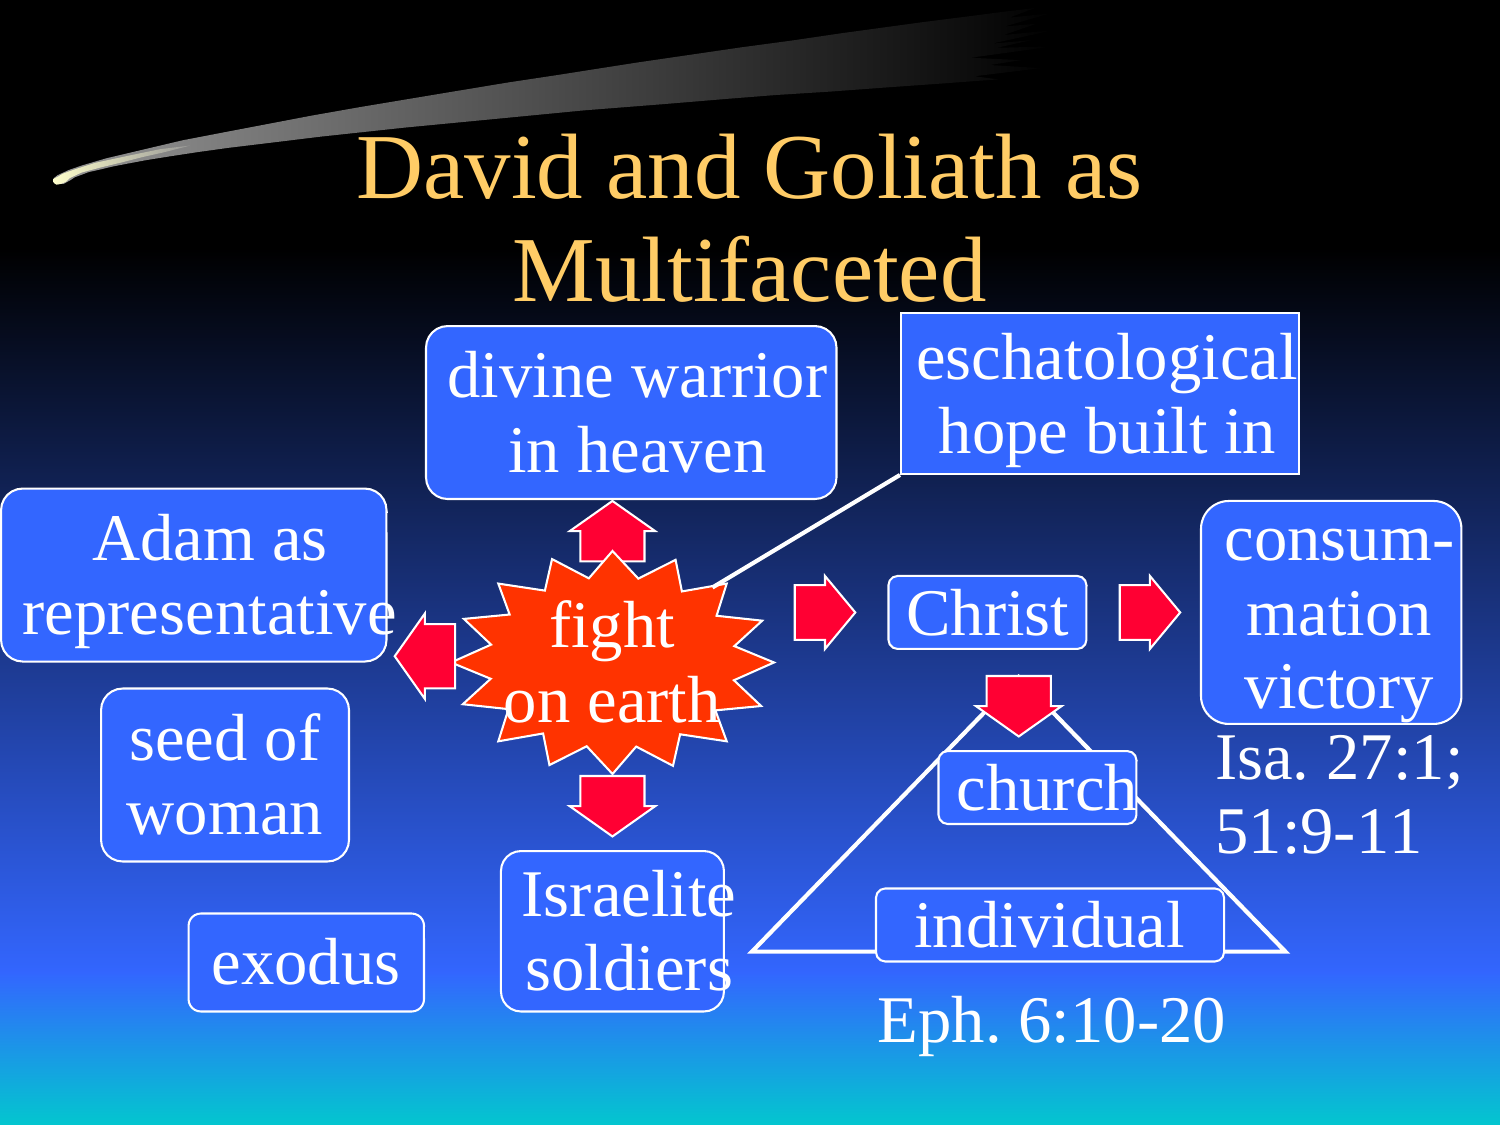

# David and Goliath as Multifaceted
eschatological
hope built in
divine warrior
in heaven
Adam as
representative
consum-
mation
victory
Isa. 27:1;
51:9-11
Christ
church
individual
Eph. 6:10-20
fight
on earth
seed of
woman
Israelite
soldiers
exodus